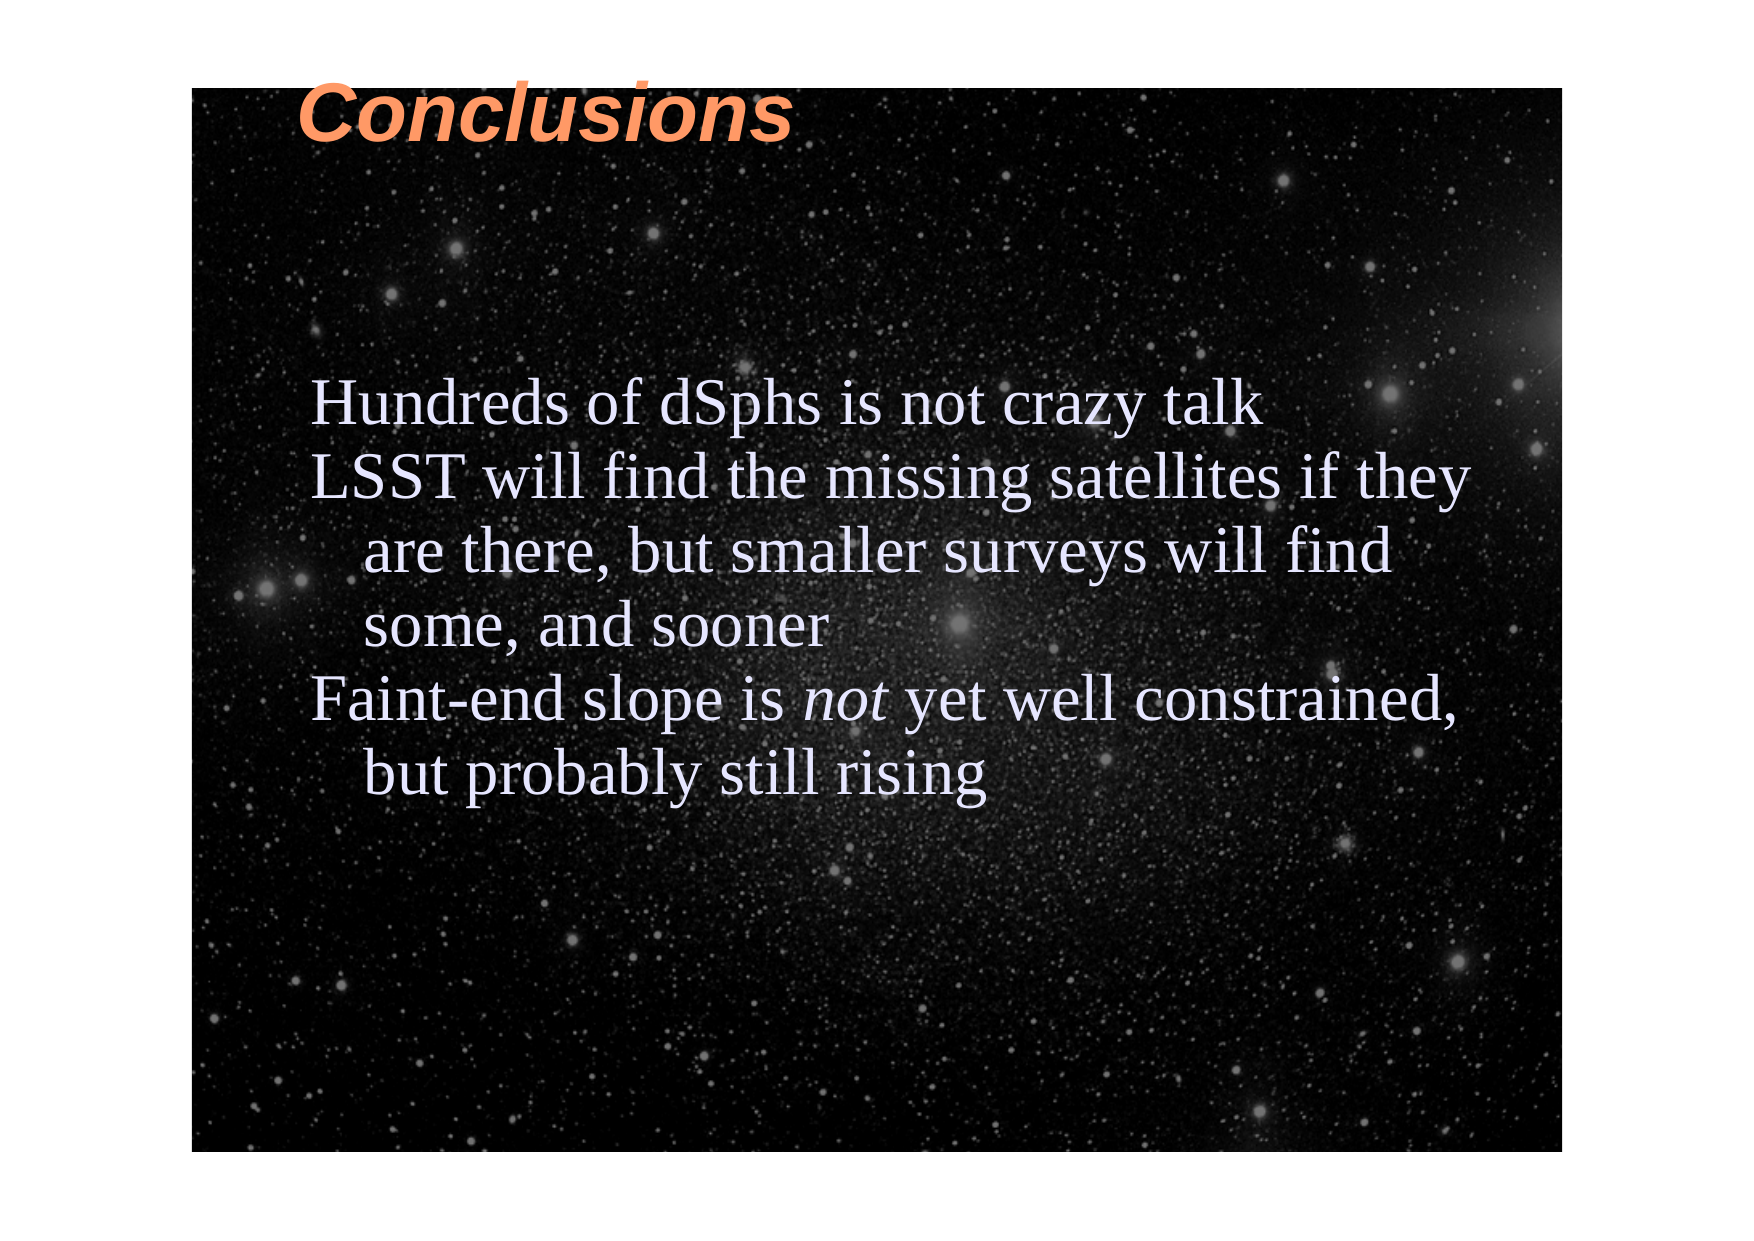

# Conclusions
Hundreds of dSphs is not crazy talk
LSST will find the missing satellites if they are there, but smaller surveys will find some, and sooner
Faint-end slope is not yet well constrained, but probably still rising